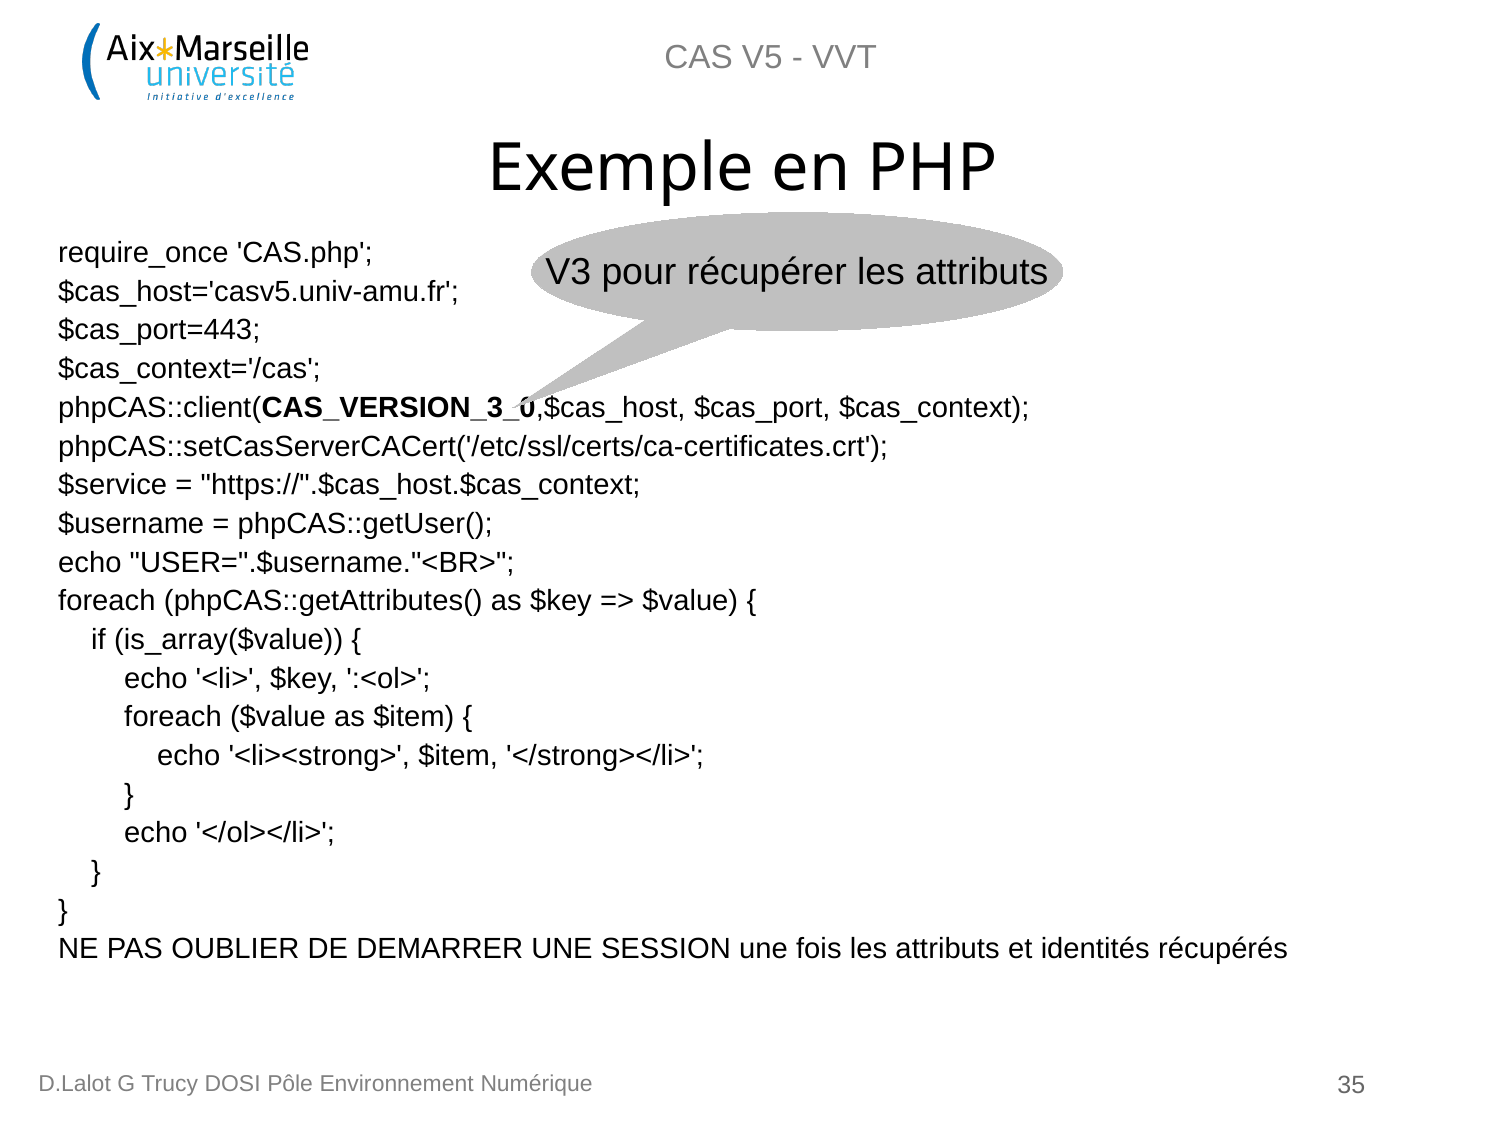

# Exemple en PHP
V3 pour récupérer les attributs
require_once 'CAS.php';
$cas_host='casv5.univ-amu.fr';
$cas_port=443;
$cas_context='/cas';
phpCAS::client(CAS_VERSION_3_0,$cas_host, $cas_port, $cas_context);
phpCAS::setCasServerCACert('/etc/ssl/certs/ca-certificates.crt');
$service = "https://".$cas_host.$cas_context;
$username = phpCAS::getUser();
echo "USER=".$username."<BR>";
foreach (phpCAS::getAttributes() as $key => $value) {
 if (is_array($value)) {
 echo '<li>', $key, ':<ol>';
 foreach ($value as $item) {
 echo '<li><strong>', $item, '</strong></li>';
 }
 echo '</ol></li>';
 }
}
NE PAS OUBLIER DE DEMARRER UNE SESSION une fois les attributs et identités récupérés